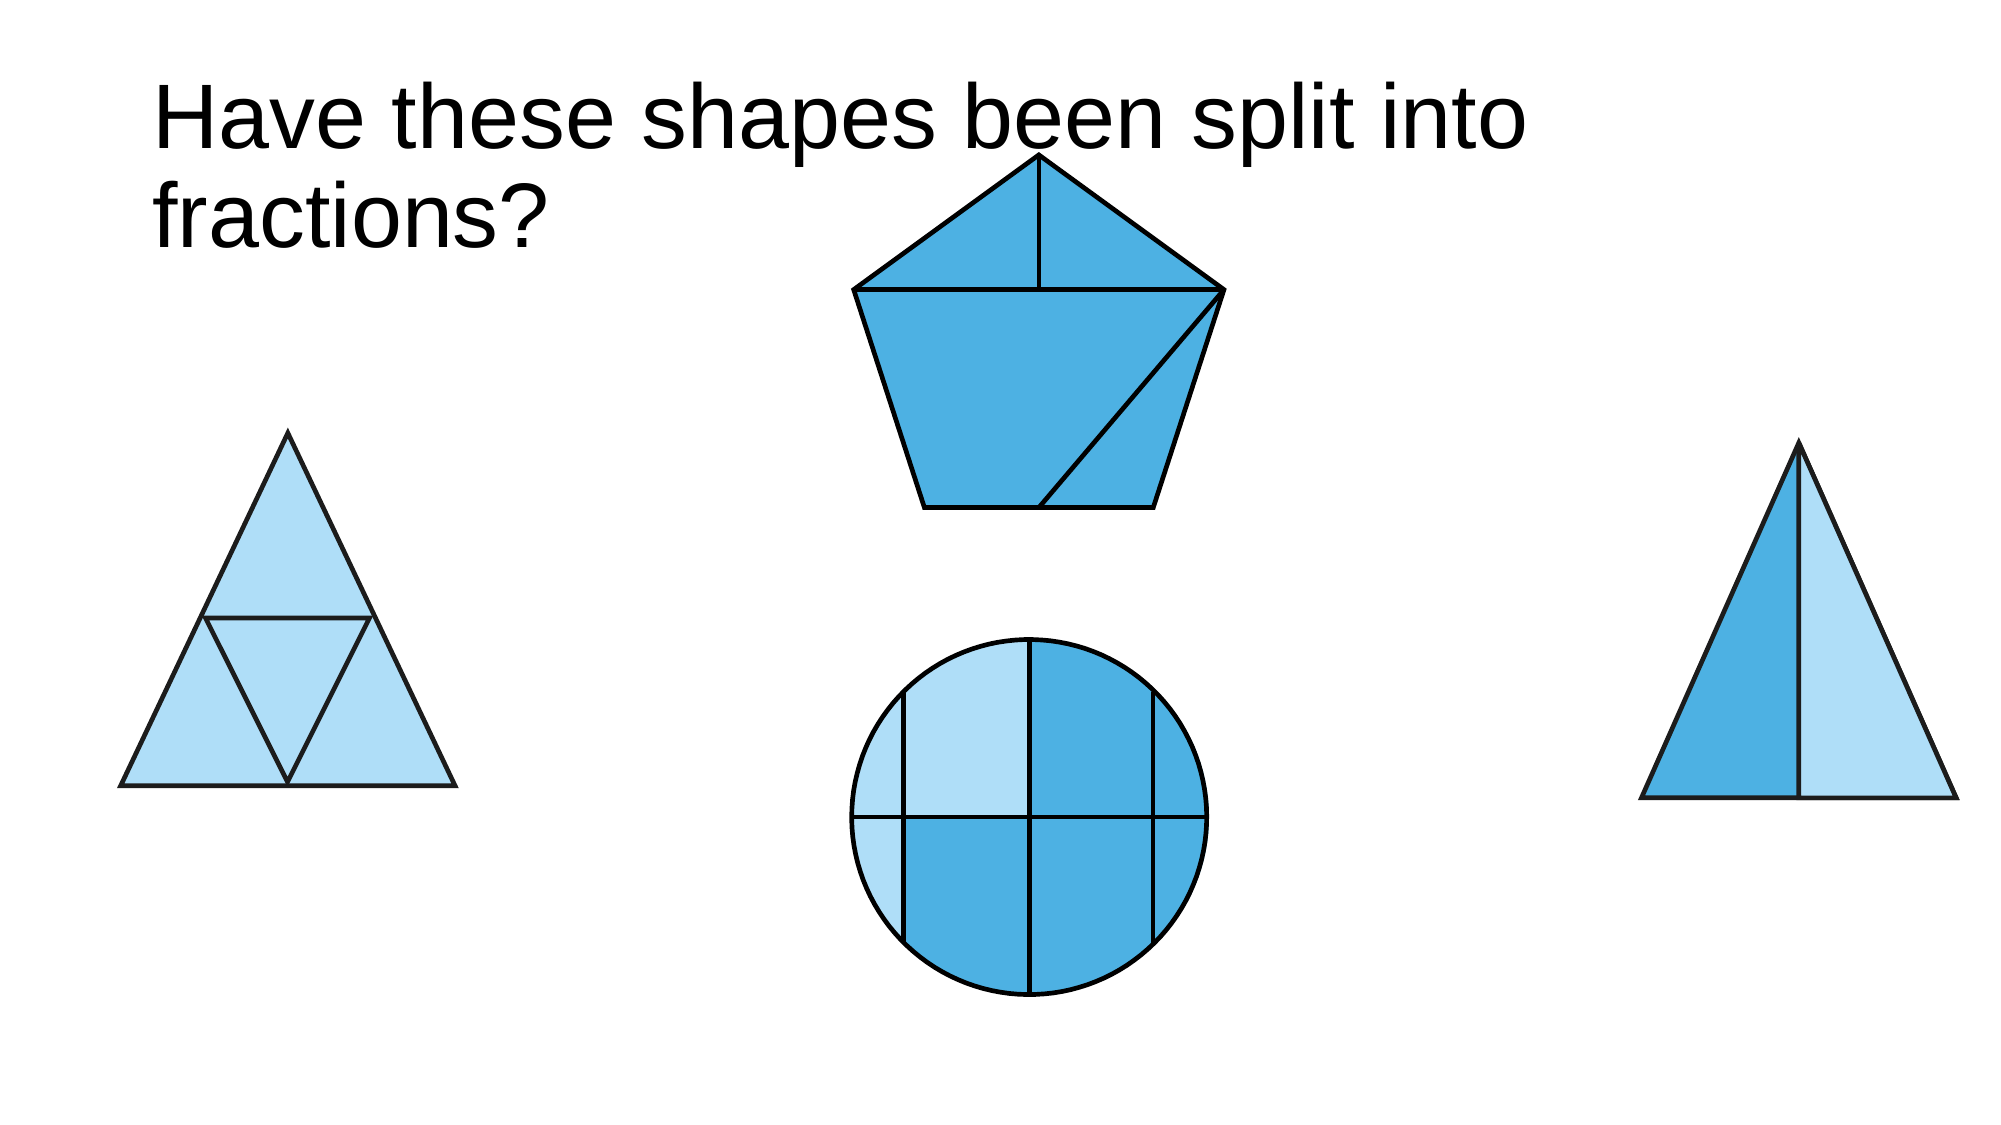

# Have these shapes been split into fractions?